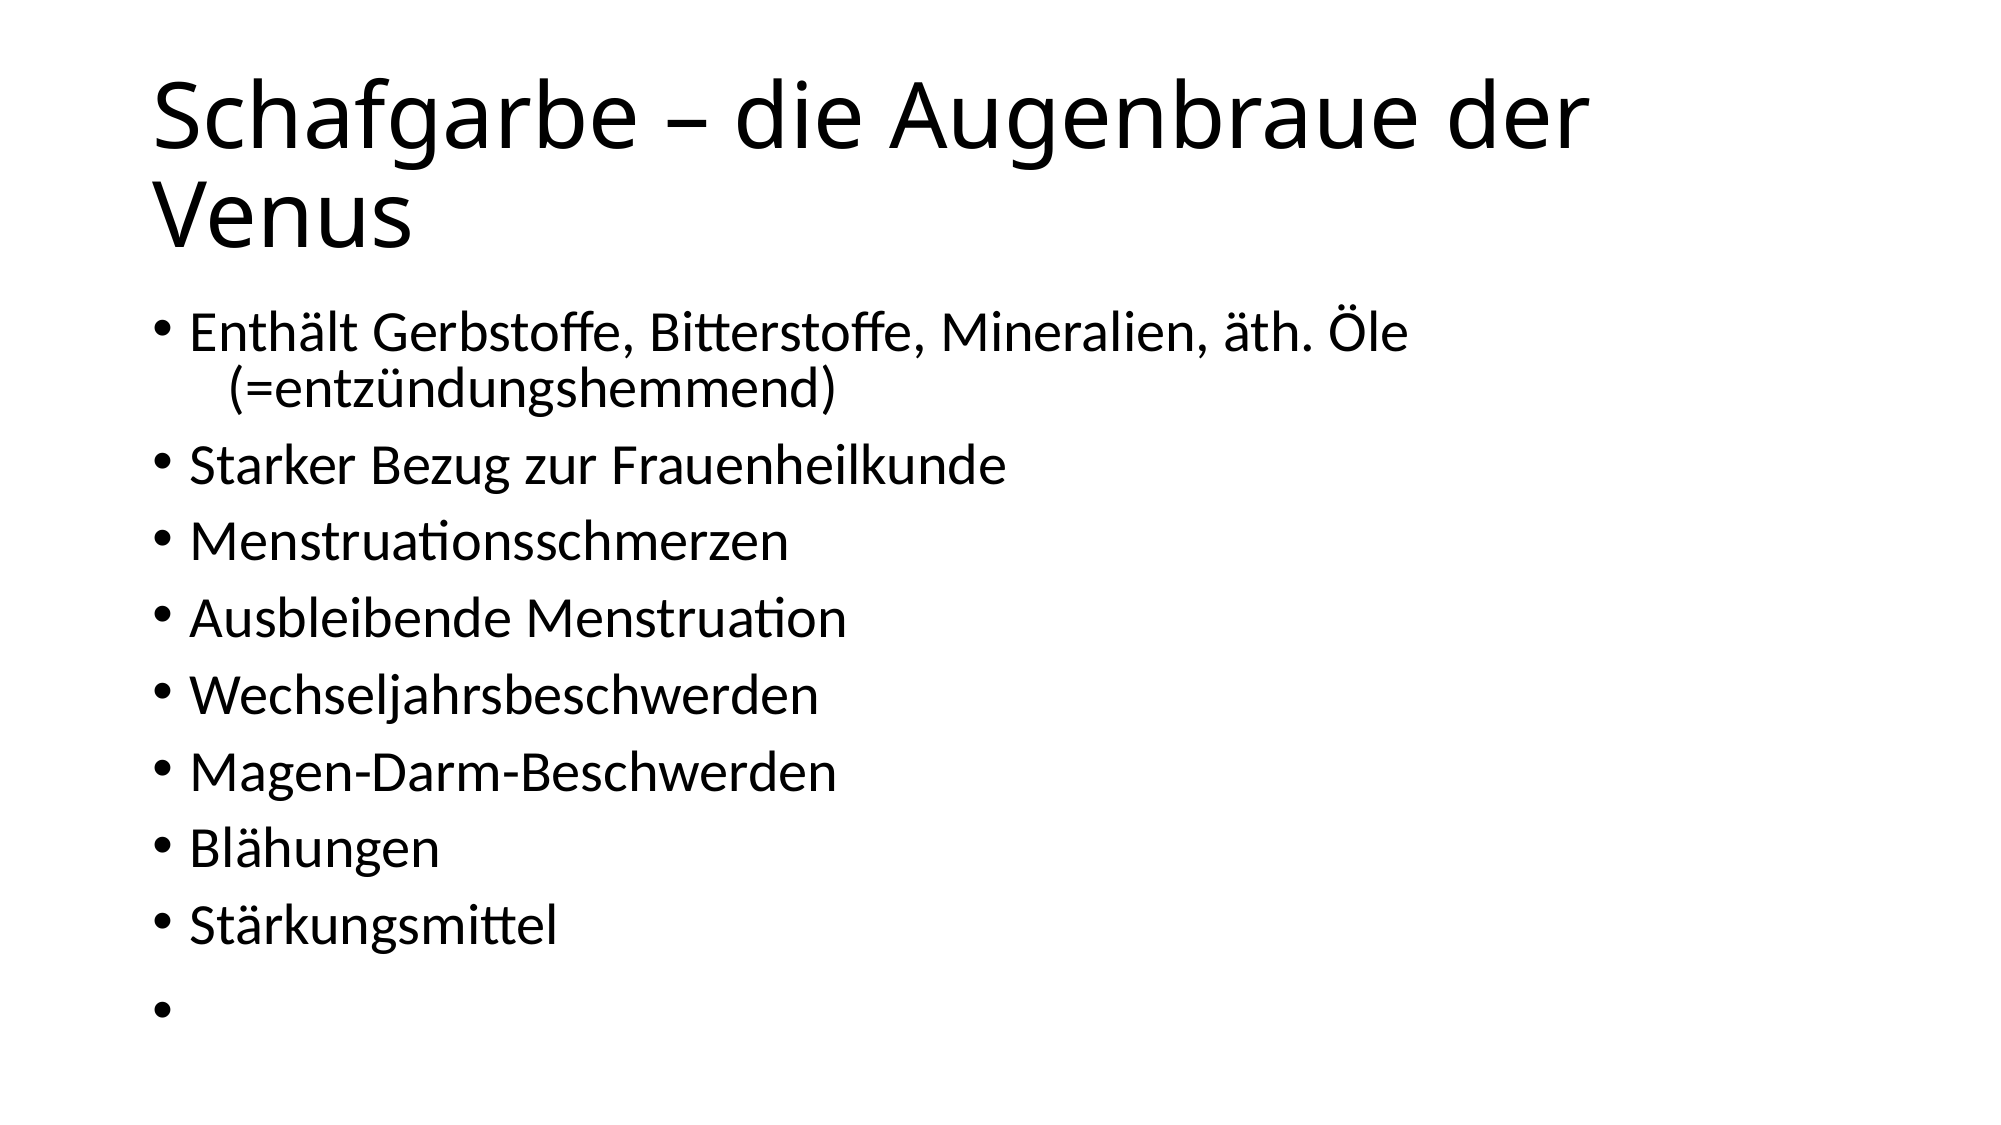

# Schafgarbe – die Augenbraue der Venus
Enthält Gerbstoffe, Bitterstoffe, Mineralien, äth. Öle (=entzündungshemmend)
Starker Bezug zur Frauenheilkunde
Menstruationsschmerzen
Ausbleibende Menstruation
Wechseljahrsbeschwerden
Magen-Darm-Beschwerden
Blähungen
Stärkungsmittel